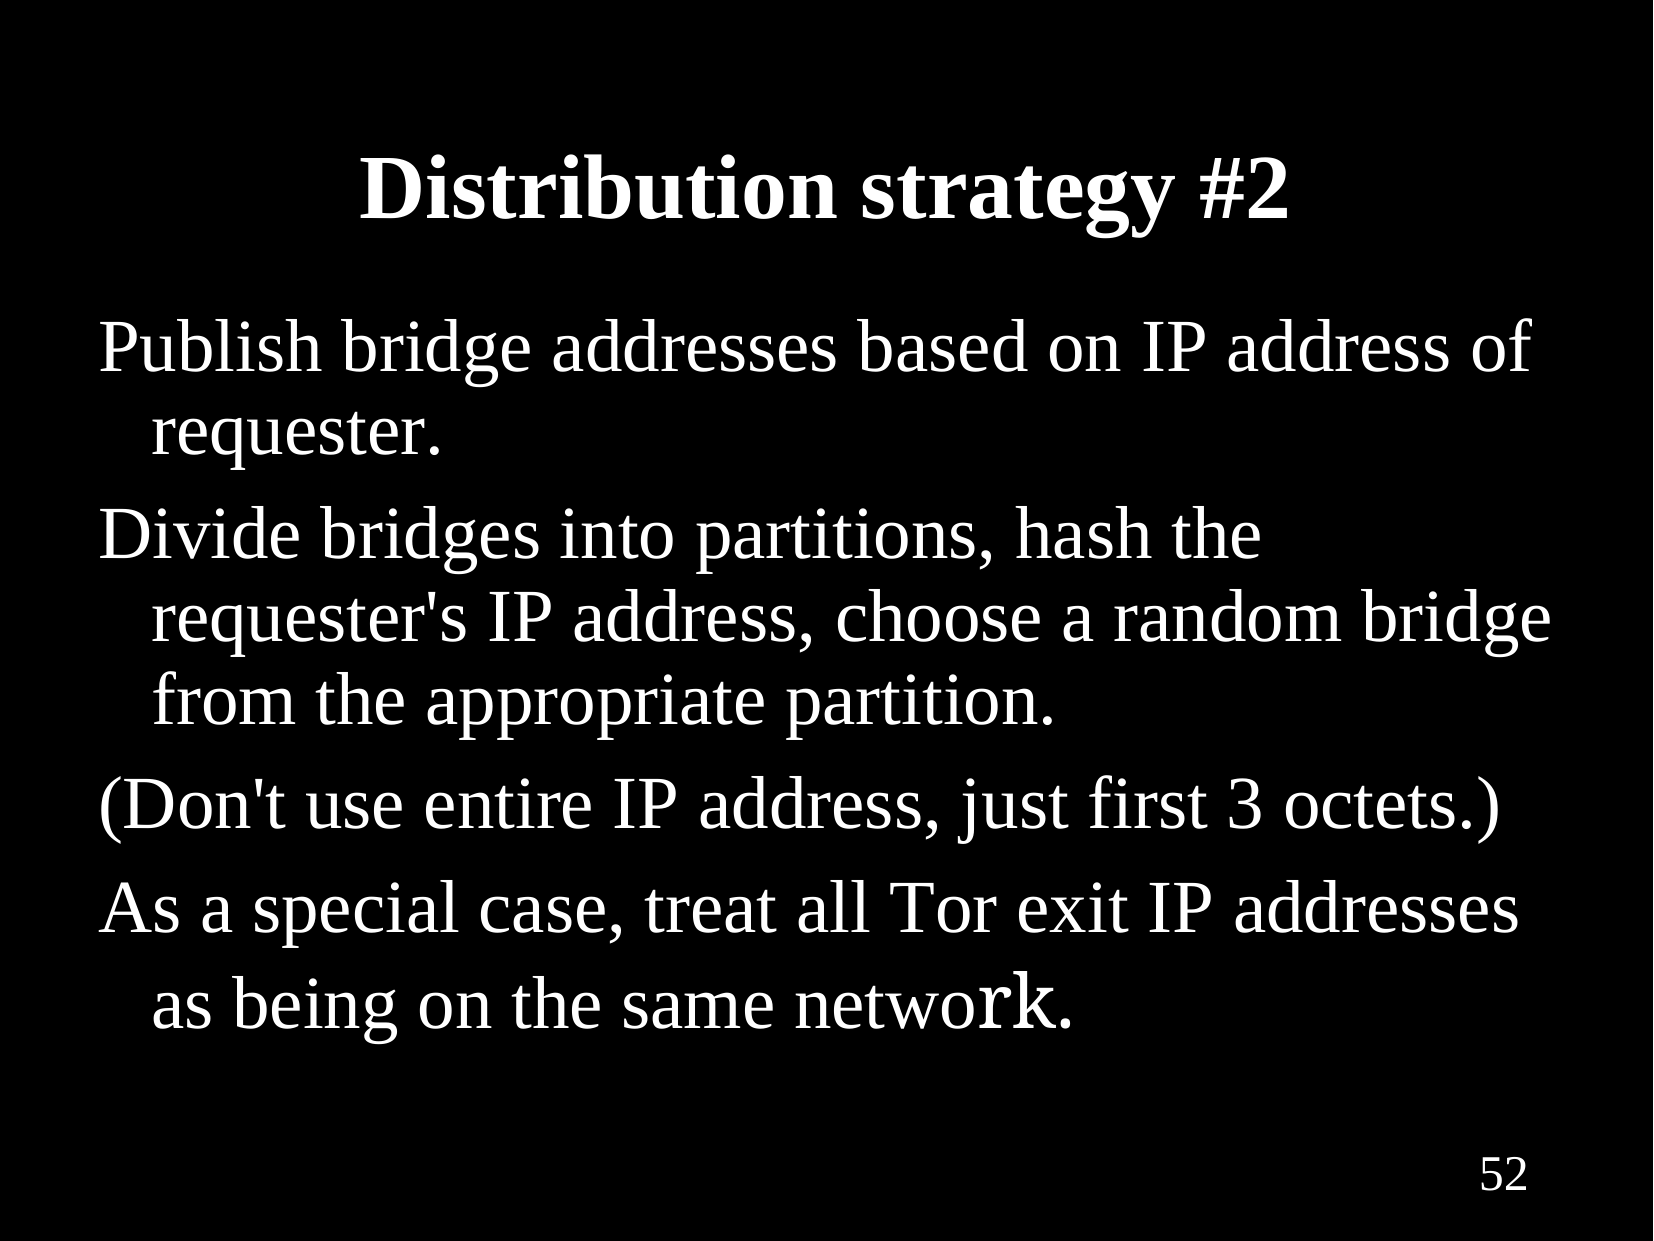

# Distribution strategy #2
Publish bridge addresses based on IP address of requester.
Divide bridges into partitions, hash the requester's IP address, choose a random bridge from the appropriate partition.
(Don't use entire IP address, just first 3 octets.)
As a special case, treat all Tor exit IP addresses as being on the same network.